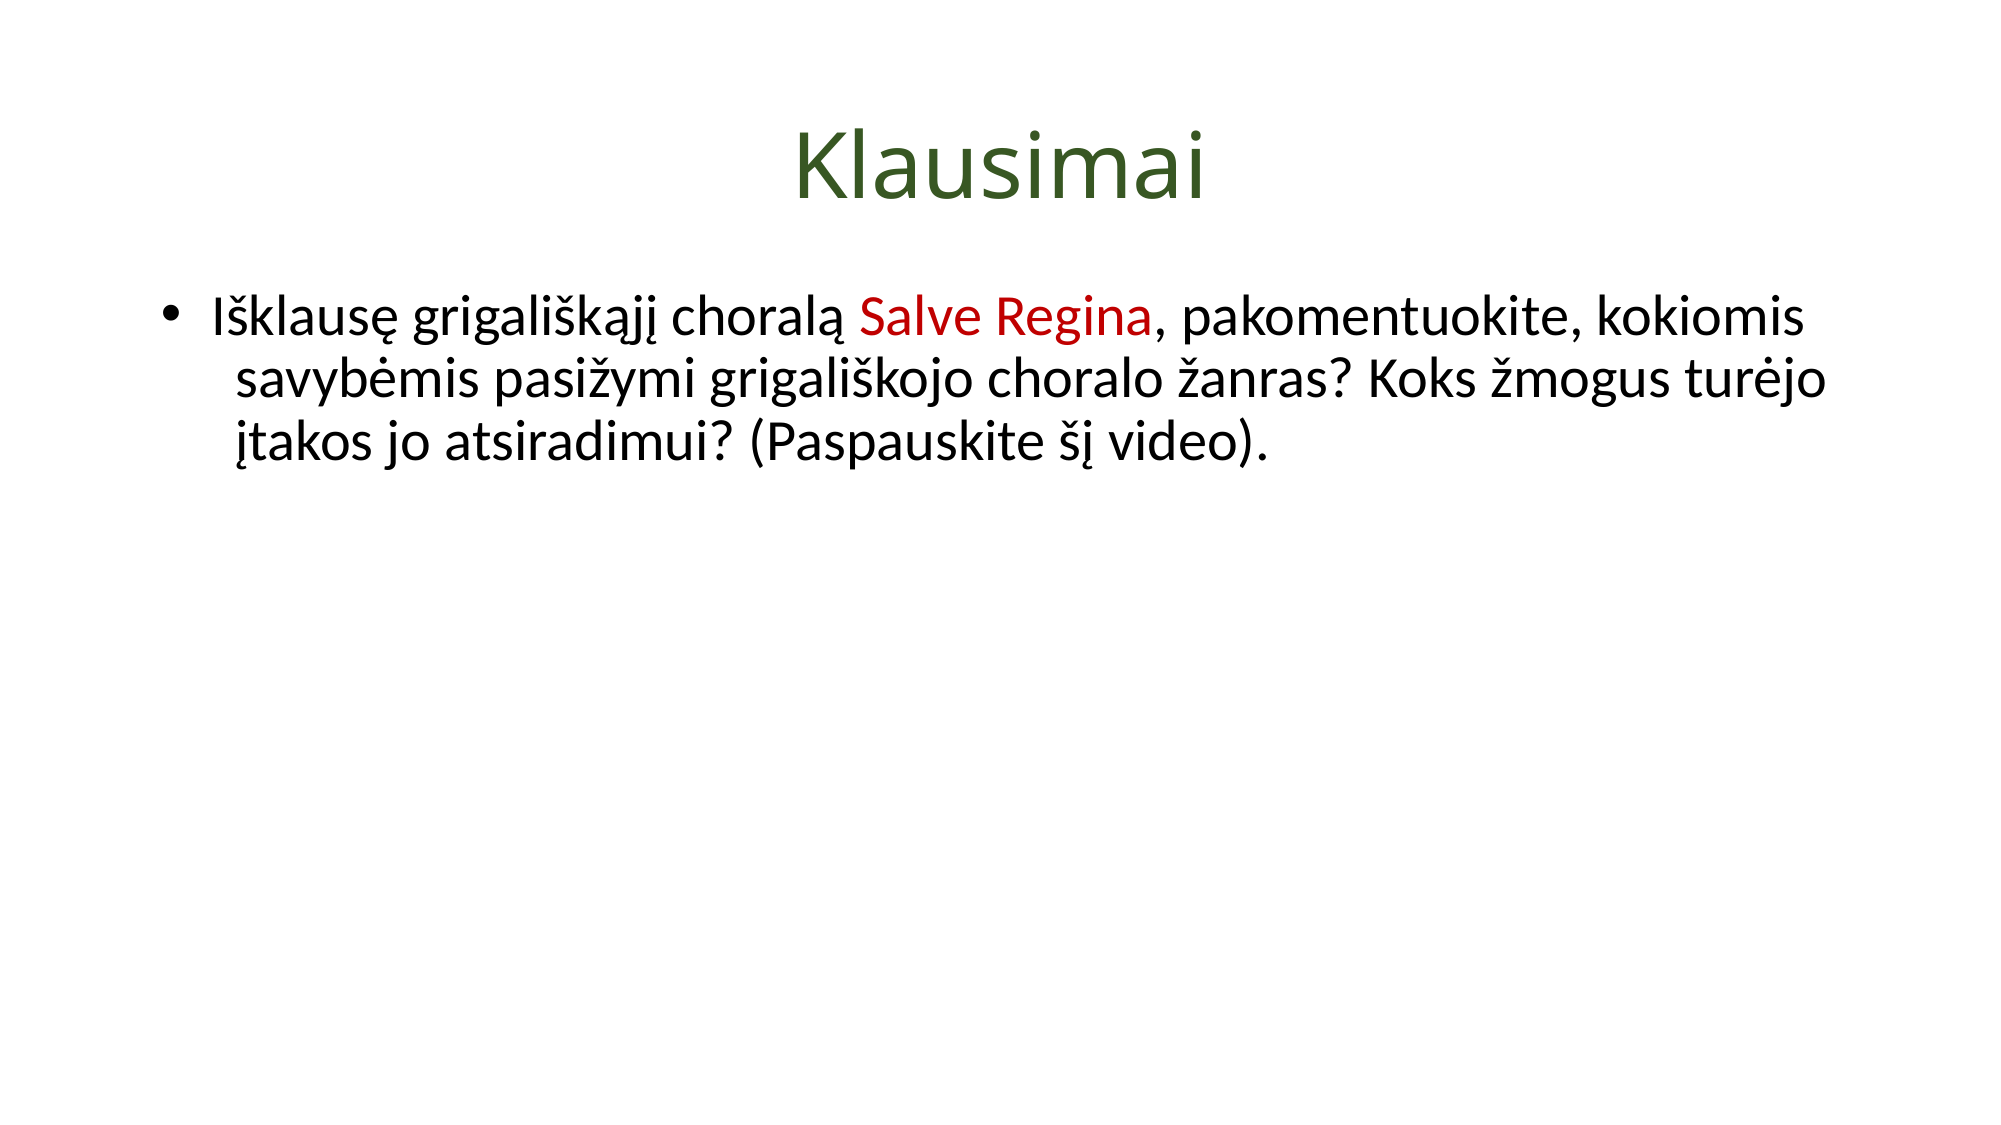

# Klausimai
 Išklausę grigališkąjį choralą Salve Regina, pakomentuokite, kokiomis savybėmis pasižymi grigališkojo choralo žanras? Koks žmogus turėjo įtakos jo atsiradimui? (Paspauskite šį video).